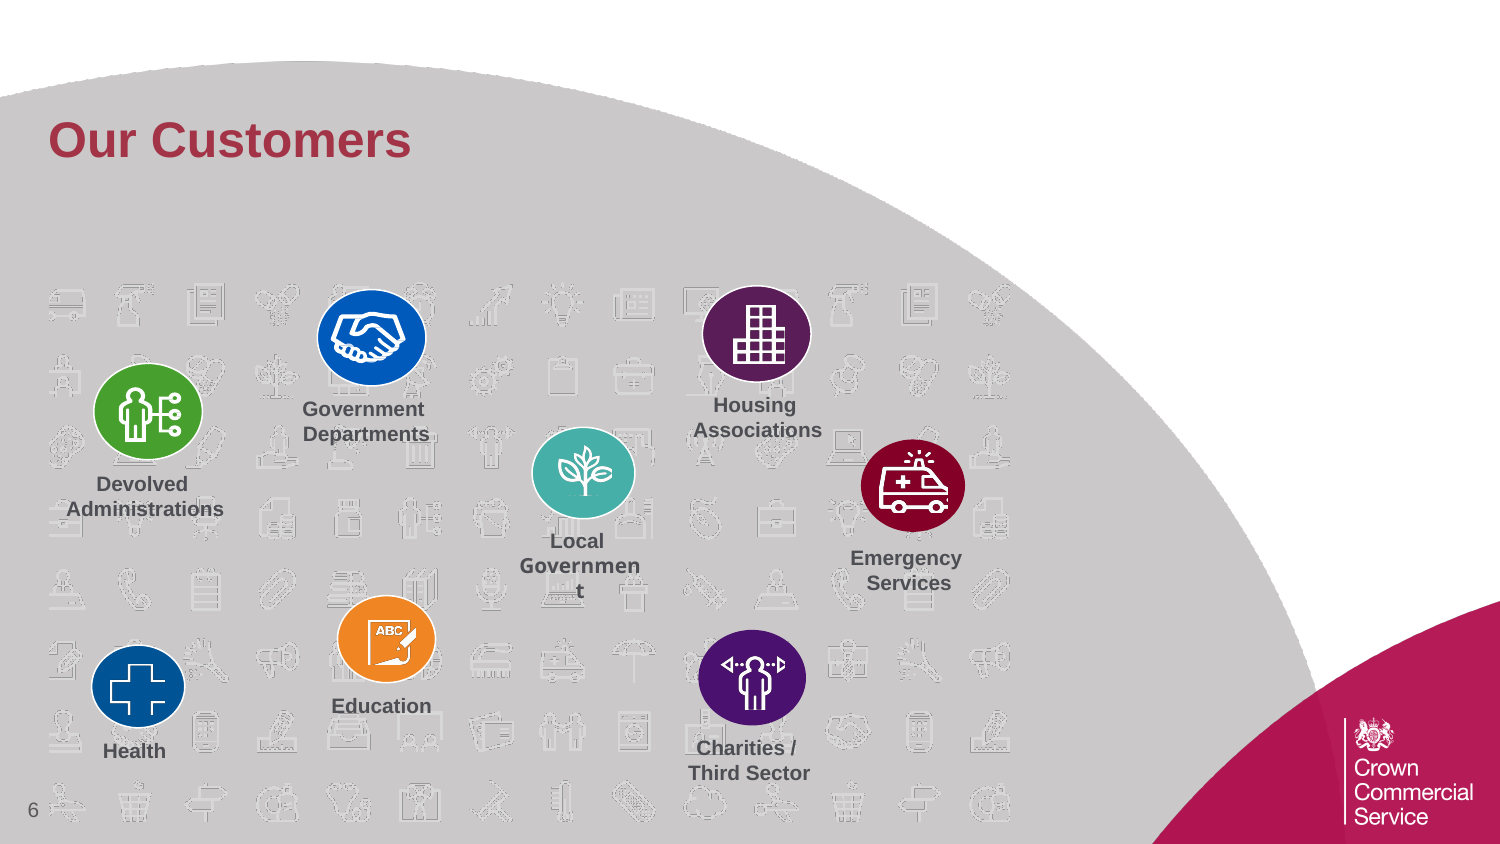

# Our Customers
Housing
Associations
Government
Departments
Devolved
Administrations
Local
Government
Emergency
Services
Education
Charities /
Third Sector
Health